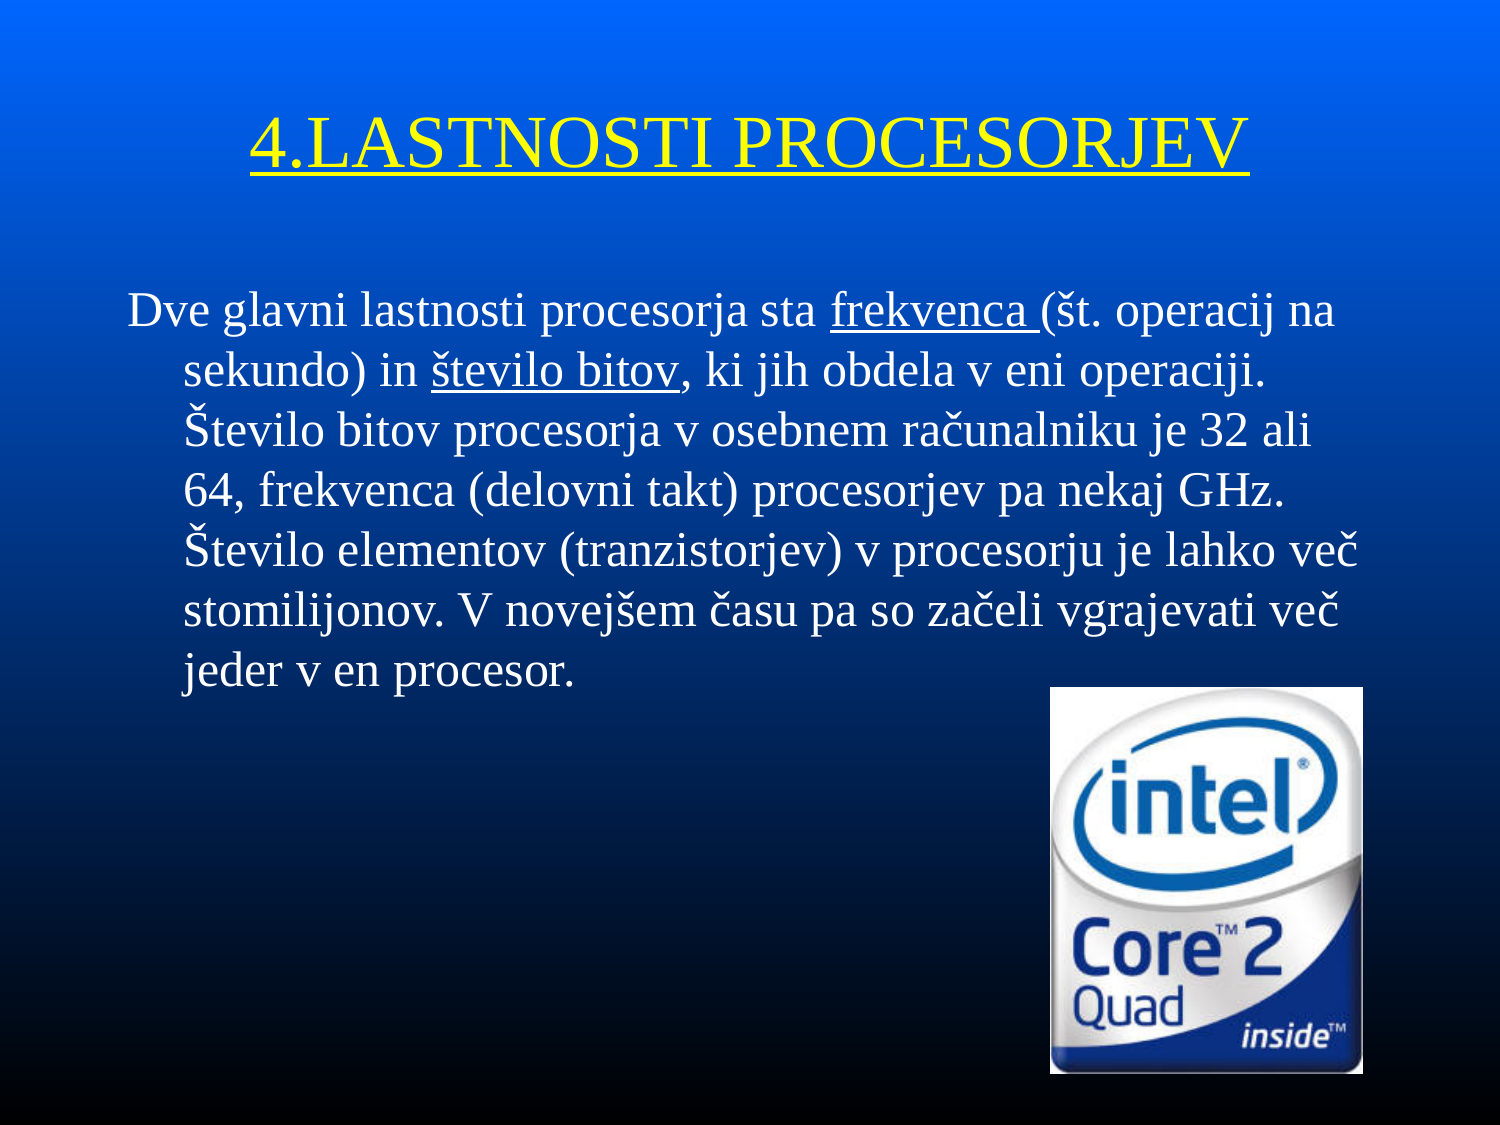

# 4.LASTNOSTI PROCESORJEV
Dve glavni lastnosti procesorja sta frekvenca (št. operacij na sekundo) in število bitov, ki jih obdela v eni operaciji. Število bitov procesorja v osebnem računalniku je 32 ali 64, frekvenca (delovni takt) procesorjev pa nekaj GHz. Število elementov (tranzistorjev) v procesorju je lahko več stomilijonov. V novejšem času pa so začeli vgrajevati več jeder v en procesor.